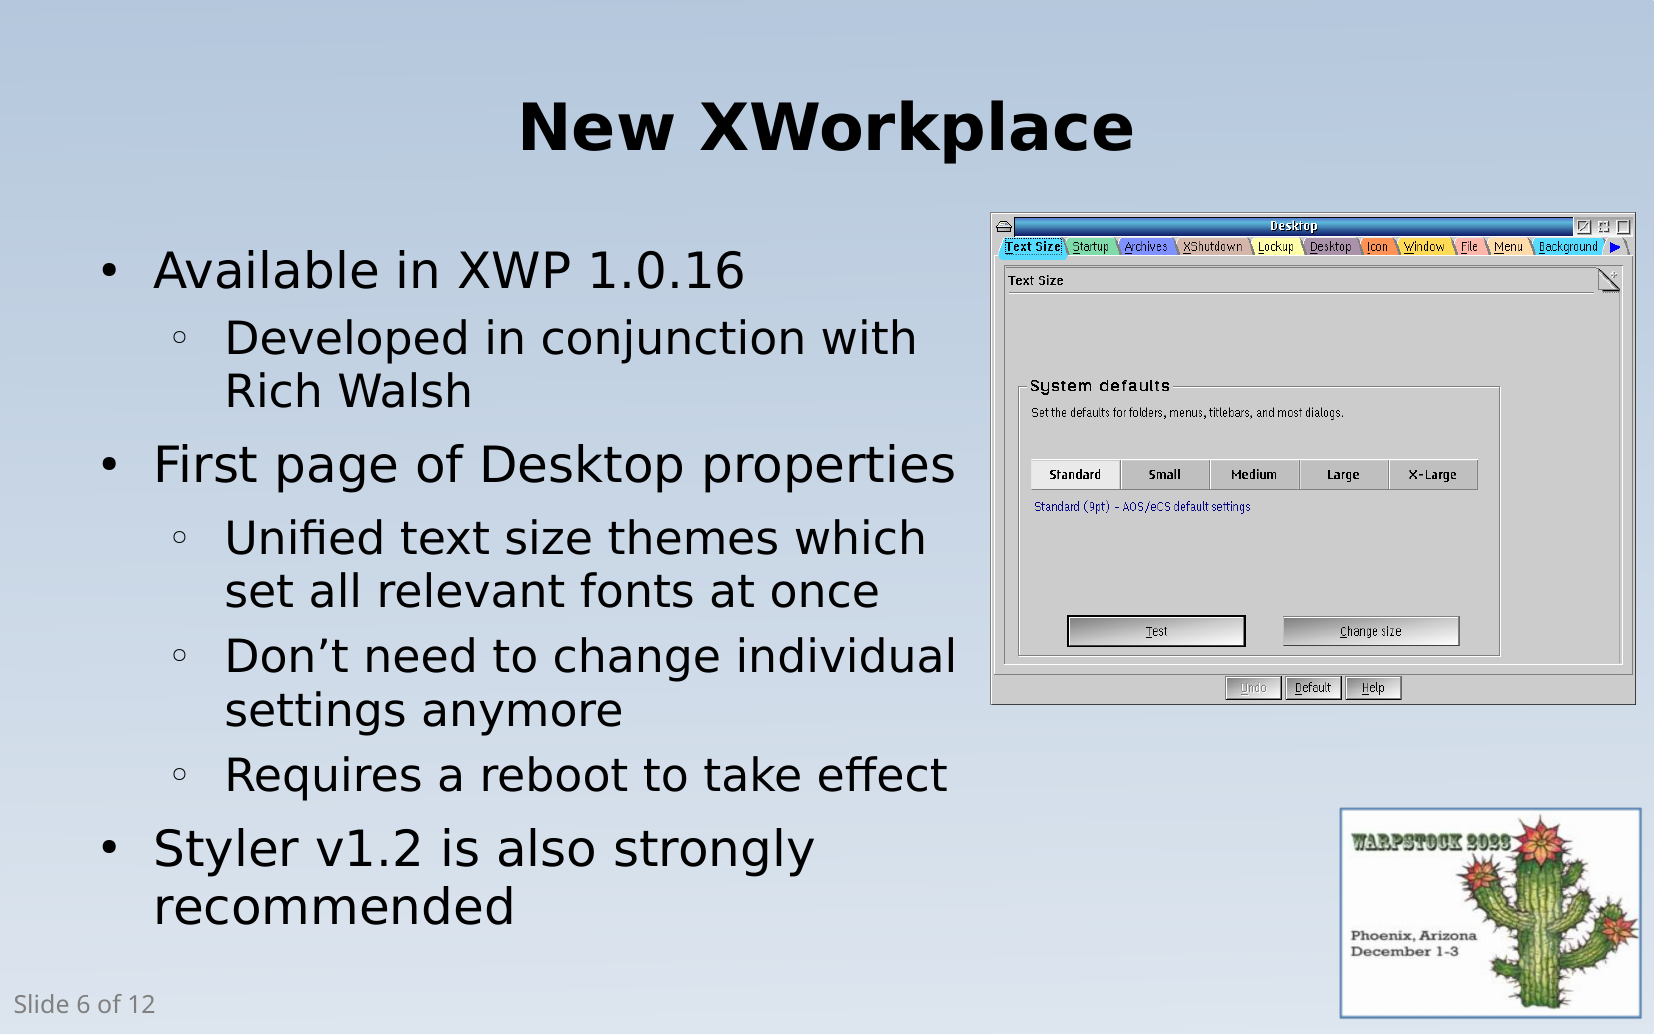

# New XWorkplace
Available in XWP 1.0.16
Developed in conjunction with Rich Walsh
First page of Desktop properties
Unified text size themes which set all relevant fonts at once
Don’t need to change individual settings anymore
Requires a reboot to take effect
Styler v1.2 is also strongly recommended
Slide of <count>